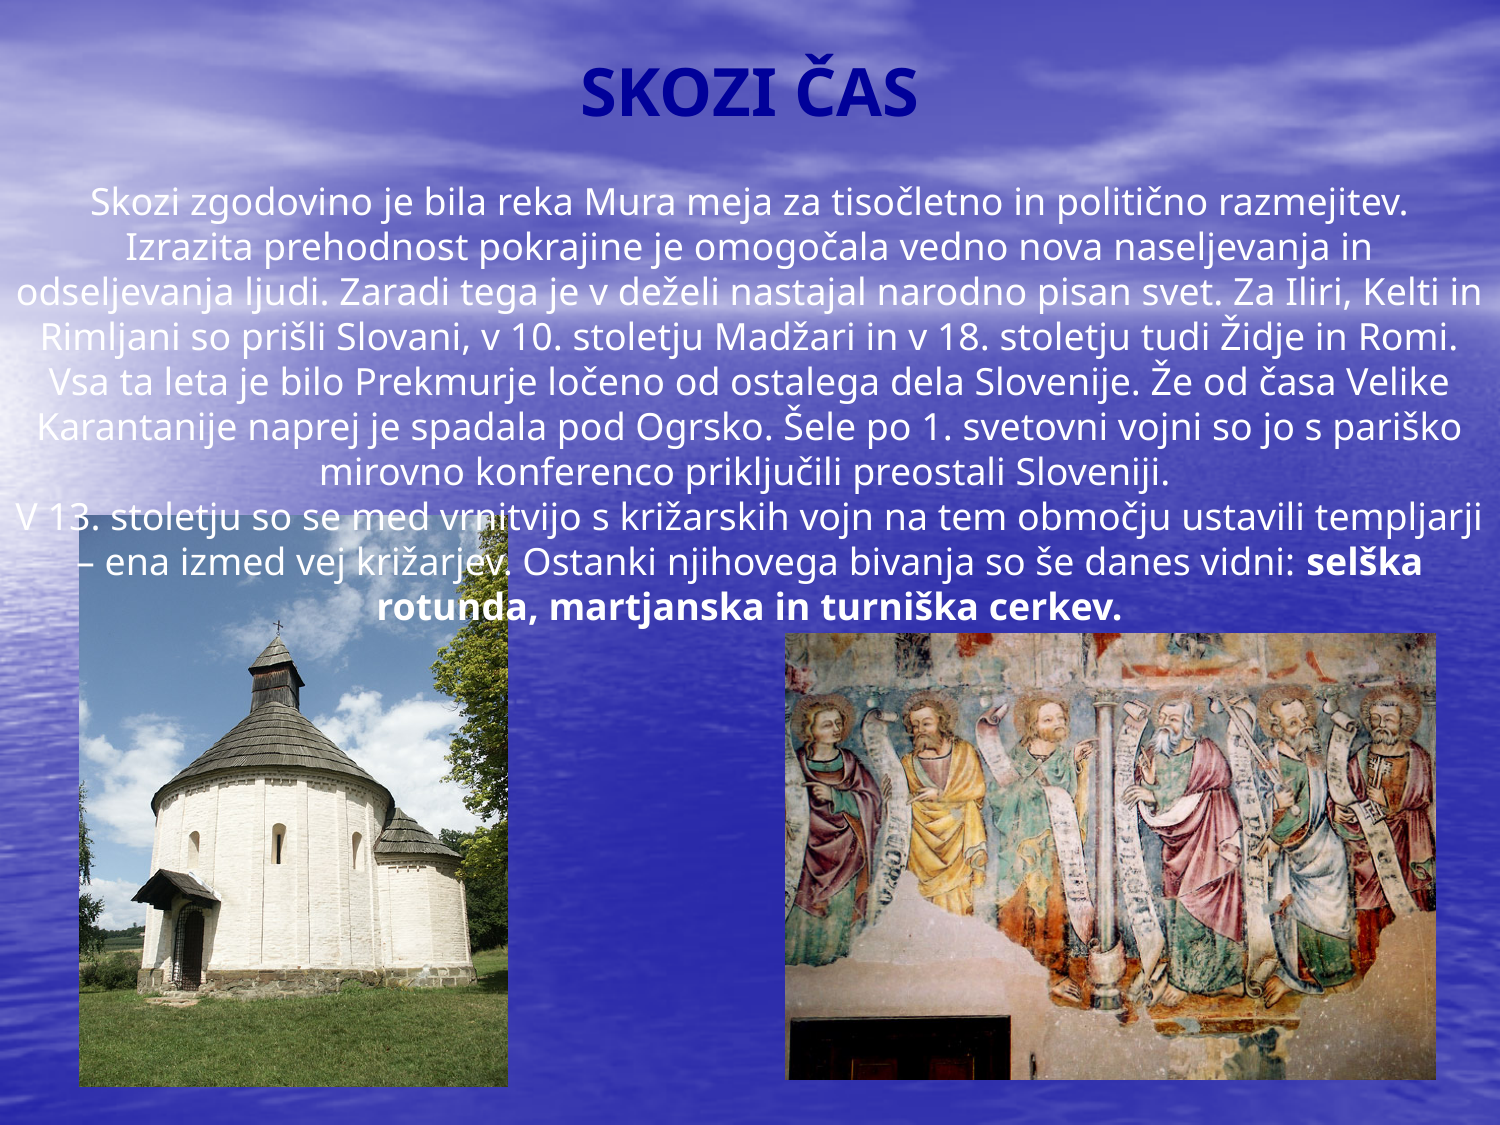

SKOZI ČAS
Skozi zgodovino je bila reka Mura meja za tisočletno in politično razmejitev.
Izrazita prehodnost pokrajine je omogočala vedno nova naseljevanja in odseljevanja ljudi. Zaradi tega je v deželi nastajal narodno pisan svet. Za Iliri, Kelti in Rimljani so prišli Slovani, v 10. stoletju Madžari in v 18. stoletju tudi Židje in Romi. Vsa ta leta je bilo Prekmurje ločeno od ostalega dela Slovenije. Že od časa Velike Karantanije naprej je spadala pod Ogrsko. Šele po 1. svetovni vojni so jo s pariško mirovno konferenco priključili preostali Sloveniji.
V 13. stoletju so se med vrnitvijo s križarskih vojn na tem območju ustavili templjarji – ena izmed vej križarjev. Ostanki njihovega bivanja so še danes vidni: selška rotunda, martjanska in turniška cerkev.